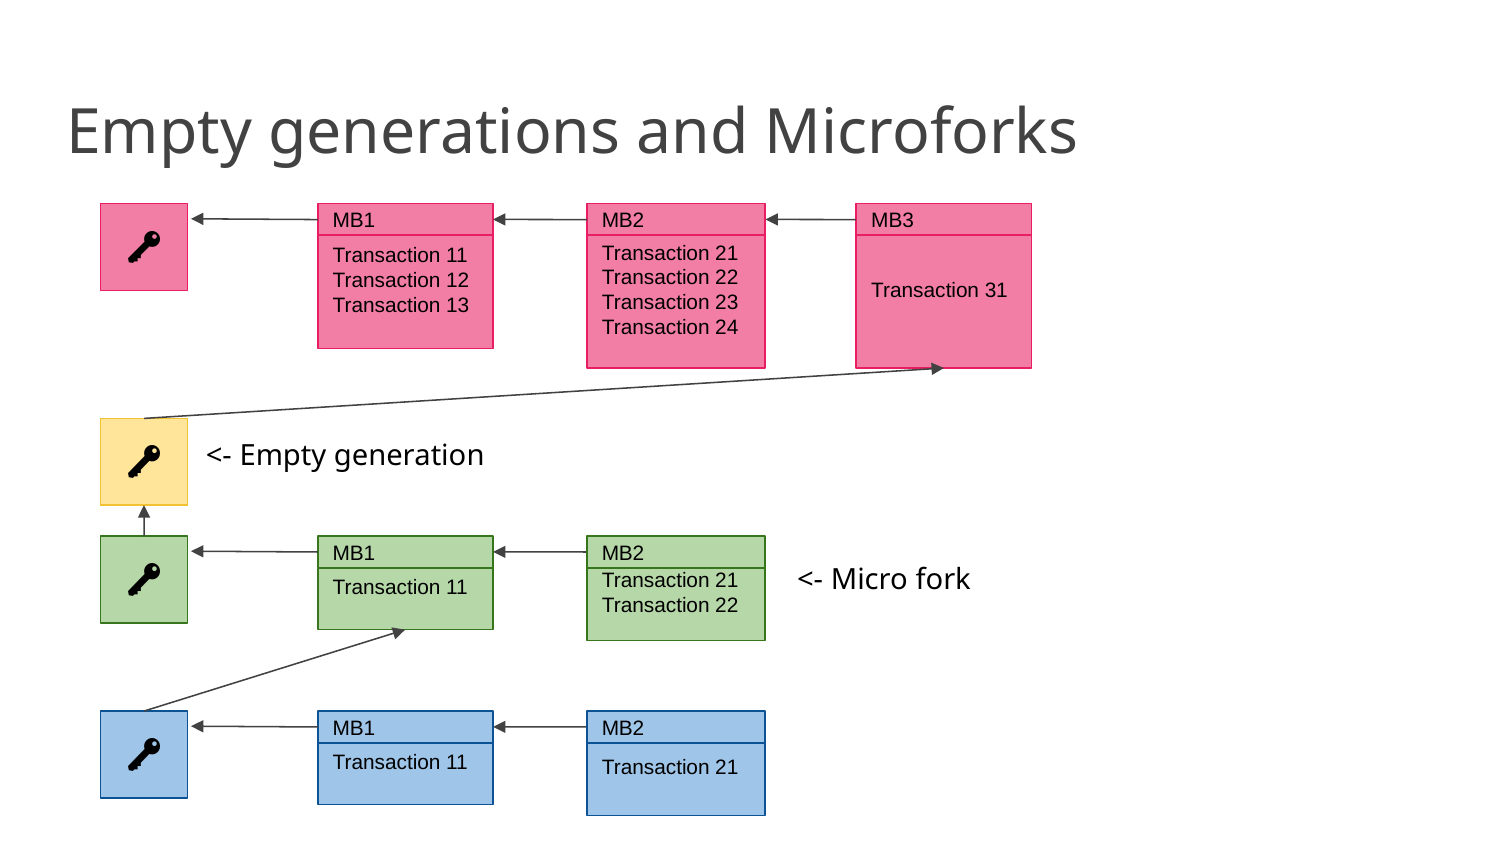

# Empty generations and Microforks
MB1
MB2
MB3
Transaction 11
Transaction 12
Transaction 13
Transaction 21
Transaction 22
Transaction 23
Transaction 24
Transaction 31
<- Empty generation
MB1
MB2
<- Micro fork
Transaction 11
Transaction 21
Transaction 22
MB1
MB2
Transaction 11
Transaction 21